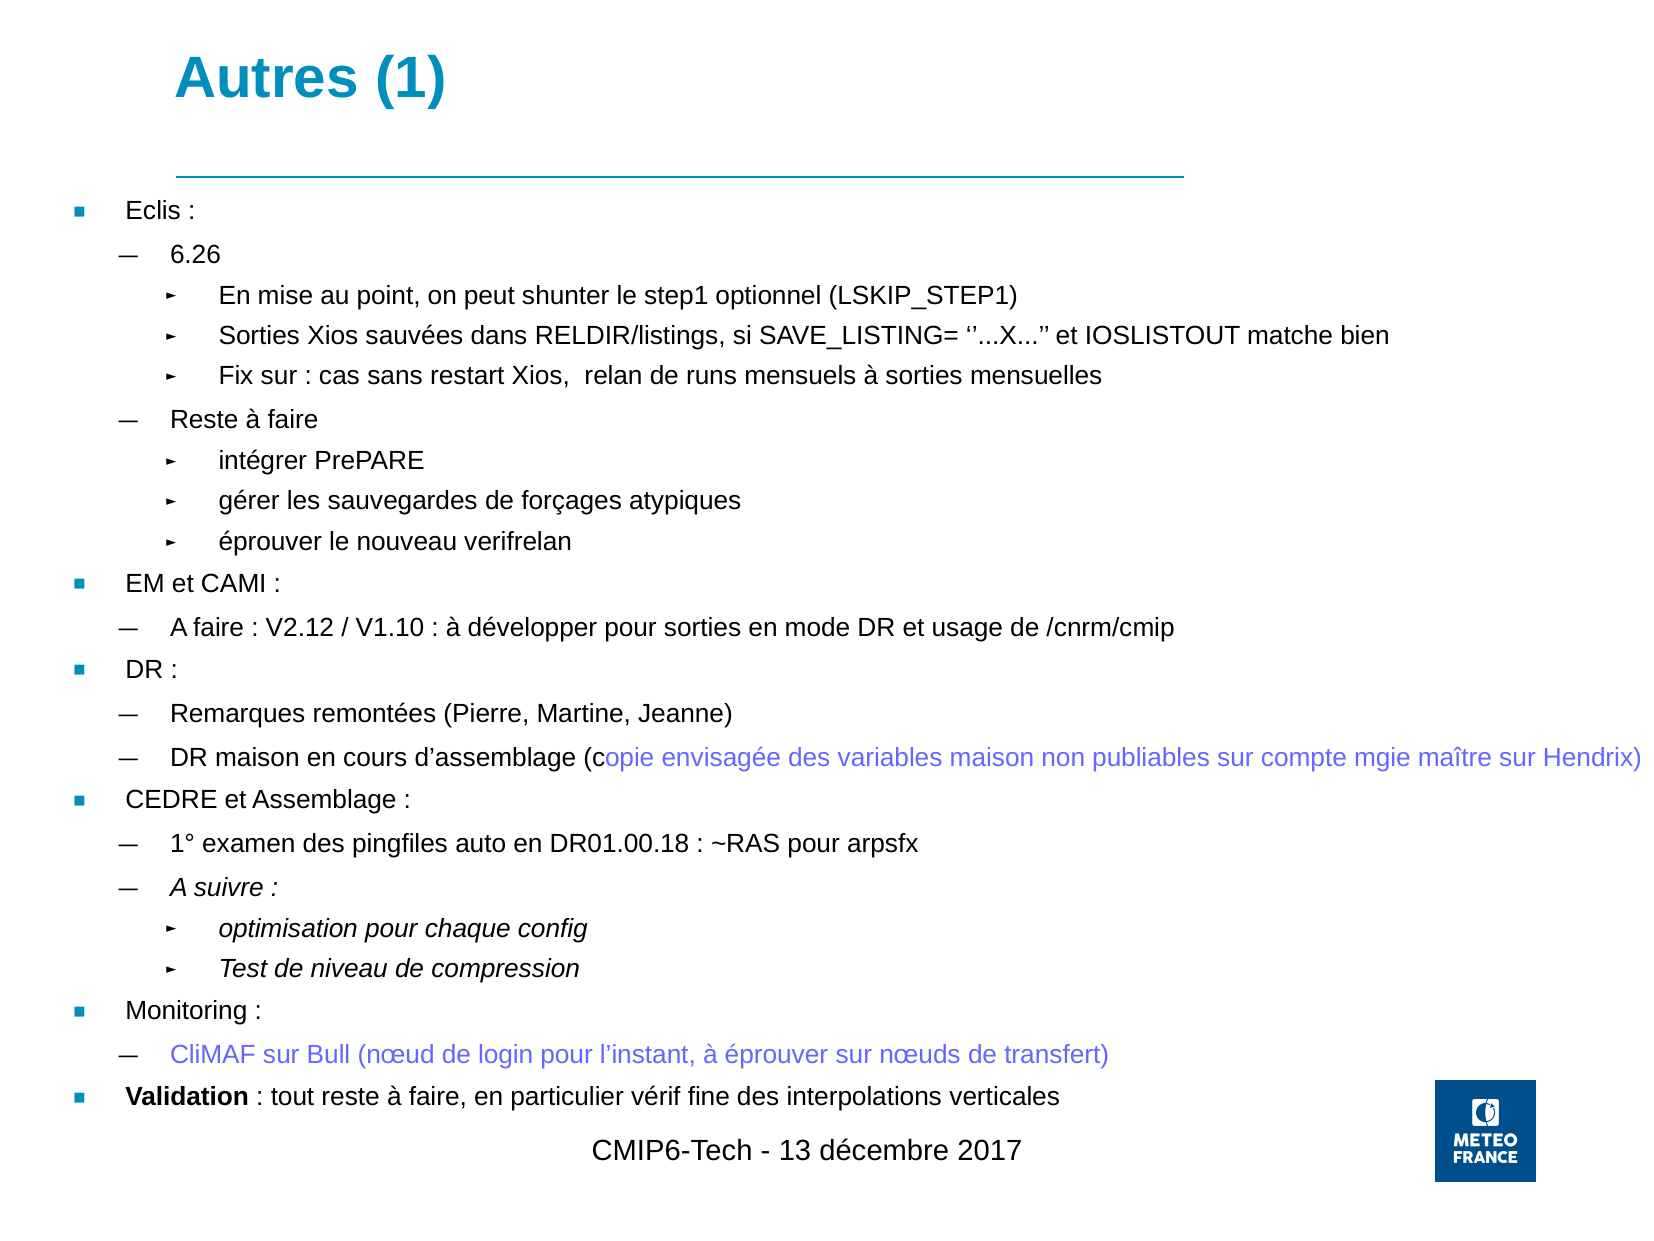

# Autres (1)
Eclis :
6.26
En mise au point, on peut shunter le step1 optionnel (LSKIP_STEP1)
Sorties Xios sauvées dans RELDIR/listings, si SAVE_LISTING= ‘’...X...’’ et IOSLISTOUT matche bien
Fix sur : cas sans restart Xios, relan de runs mensuels à sorties mensuelles
Reste à faire
intégrer PrePARE
gérer les sauvegardes de forçages atypiques
éprouver le nouveau verifrelan
EM et CAMI :
A faire : V2.12 / V1.10 : à développer pour sorties en mode DR et usage de /cnrm/cmip
DR :
Remarques remontées (Pierre, Martine, Jeanne)
DR maison en cours d’assemblage (copie envisagée des variables maison non publiables sur compte mgie maître sur Hendrix)
CEDRE et Assemblage :
1° examen des pingfiles auto en DR01.00.18 : ~RAS pour arpsfx
A suivre :
optimisation pour chaque config
Test de niveau de compression
Monitoring :
CliMAF sur Bull (nœud de login pour l’instant, à éprouver sur nœuds de transfert)
Validation : tout reste à faire, en particulier vérif fine des interpolations verticales
CMIP6-Tech - 13 décembre 2017